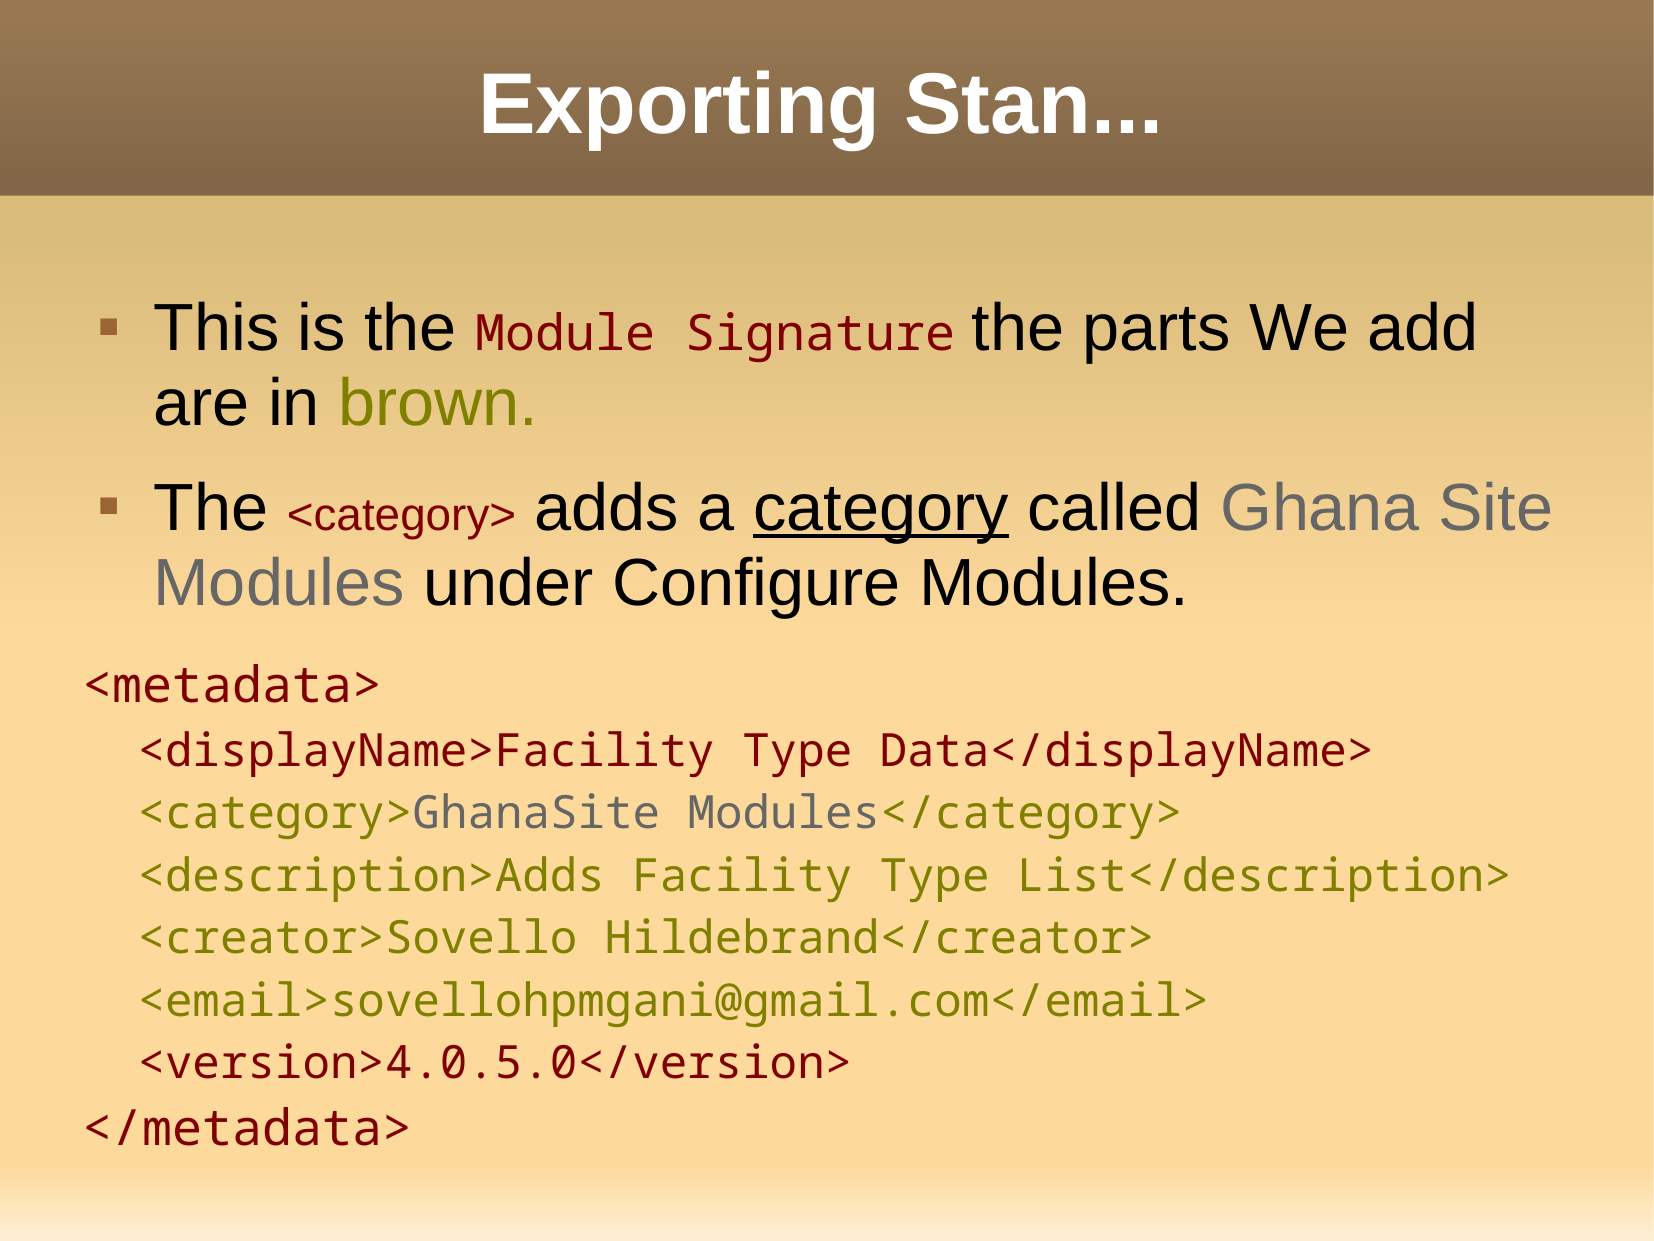

# Exporting Stan...
This is the Module Signature the parts We add are in brown.
The <category> adds a category called Ghana Site Modules under Configure Modules.
<metadata>
 <displayName>Facility Type Data</displayName>
 <category>GhanaSite Modules</category>
 <description>Adds Facility Type List</description>
 <creator>Sovello Hildebrand</creator>
 <email>sovellohpmgani@gmail.com</email>
 <version>4.0.5.0</version>
</metadata>